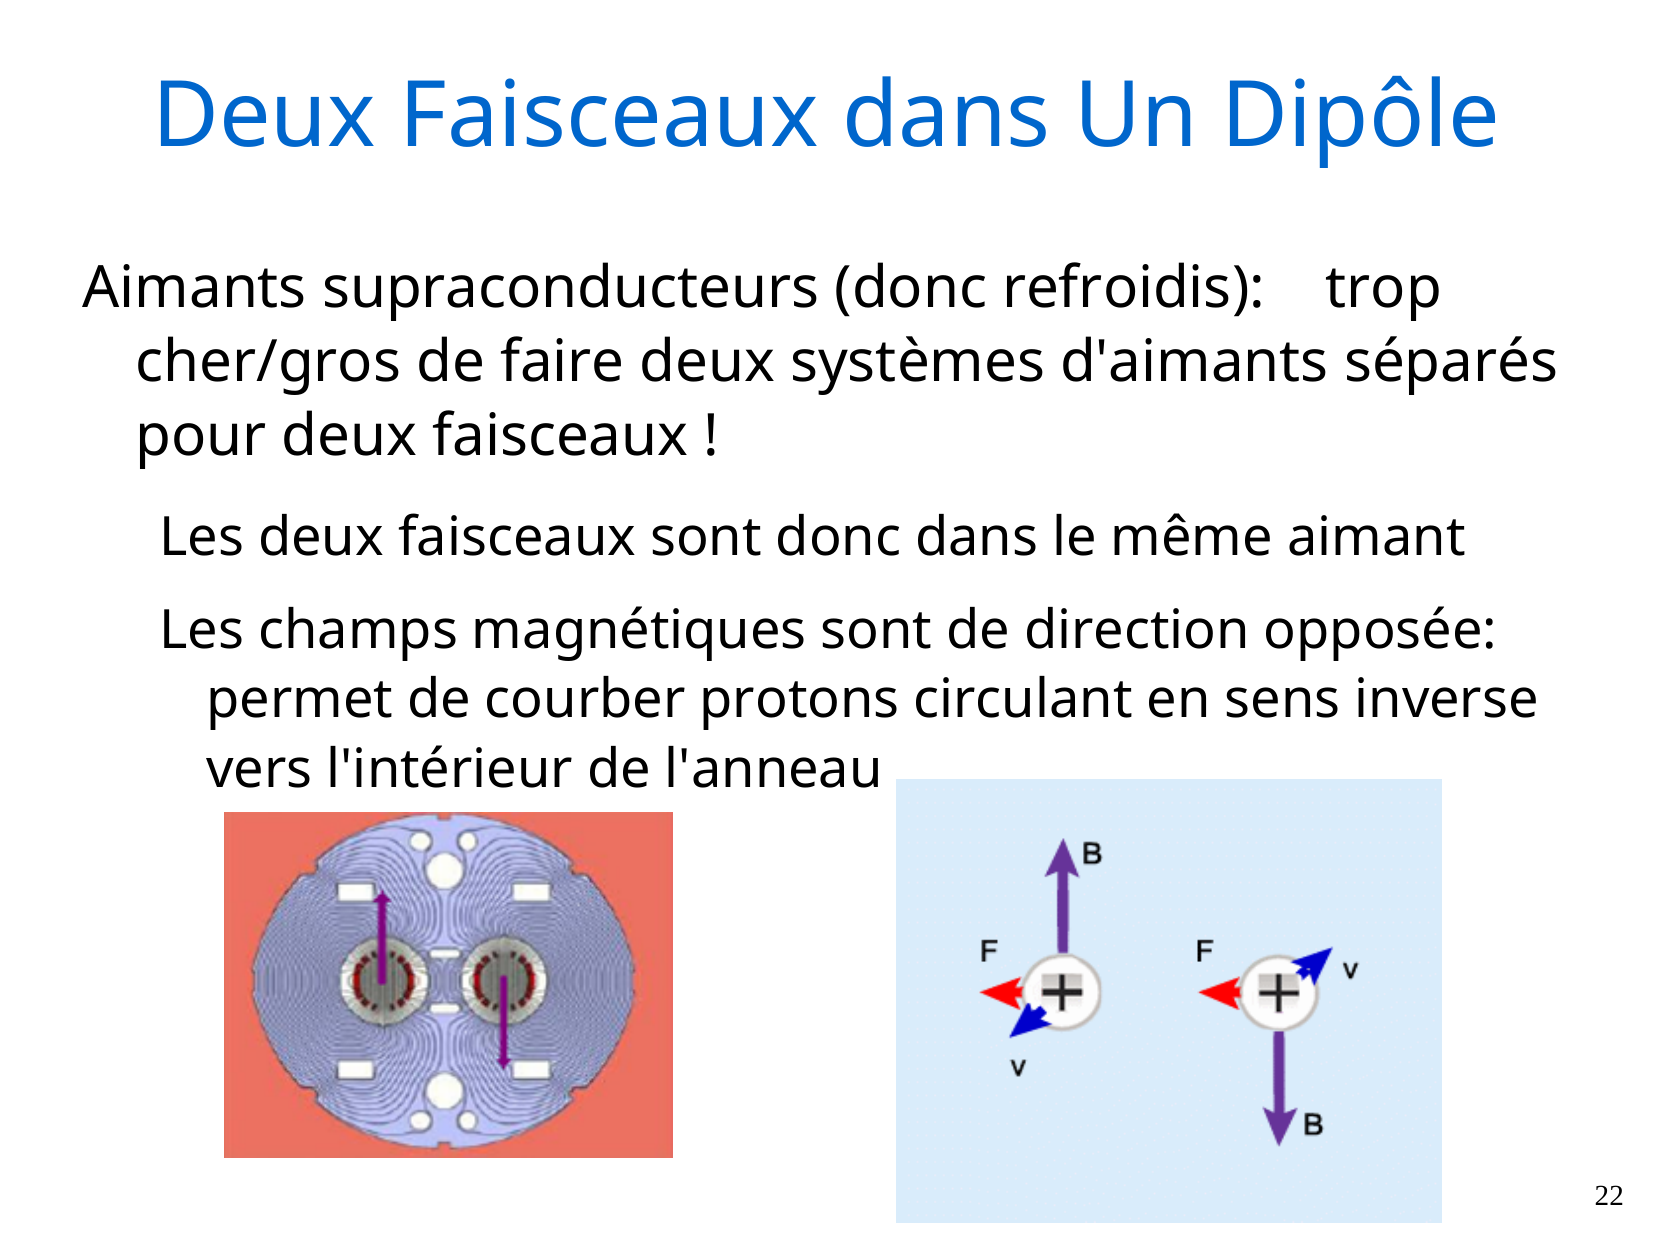

# Deux Faisceaux dans Un Dipôle
Aimants supraconducteurs (donc refroidis): trop cher/gros de faire deux systèmes d'aimants séparés pour deux faisceaux !
Les deux faisceaux sont donc dans le même aimant
Les champs magnétiques sont de direction opposée: permet de courber protons circulant en sens inverse vers l'intérieur de l'anneau
22